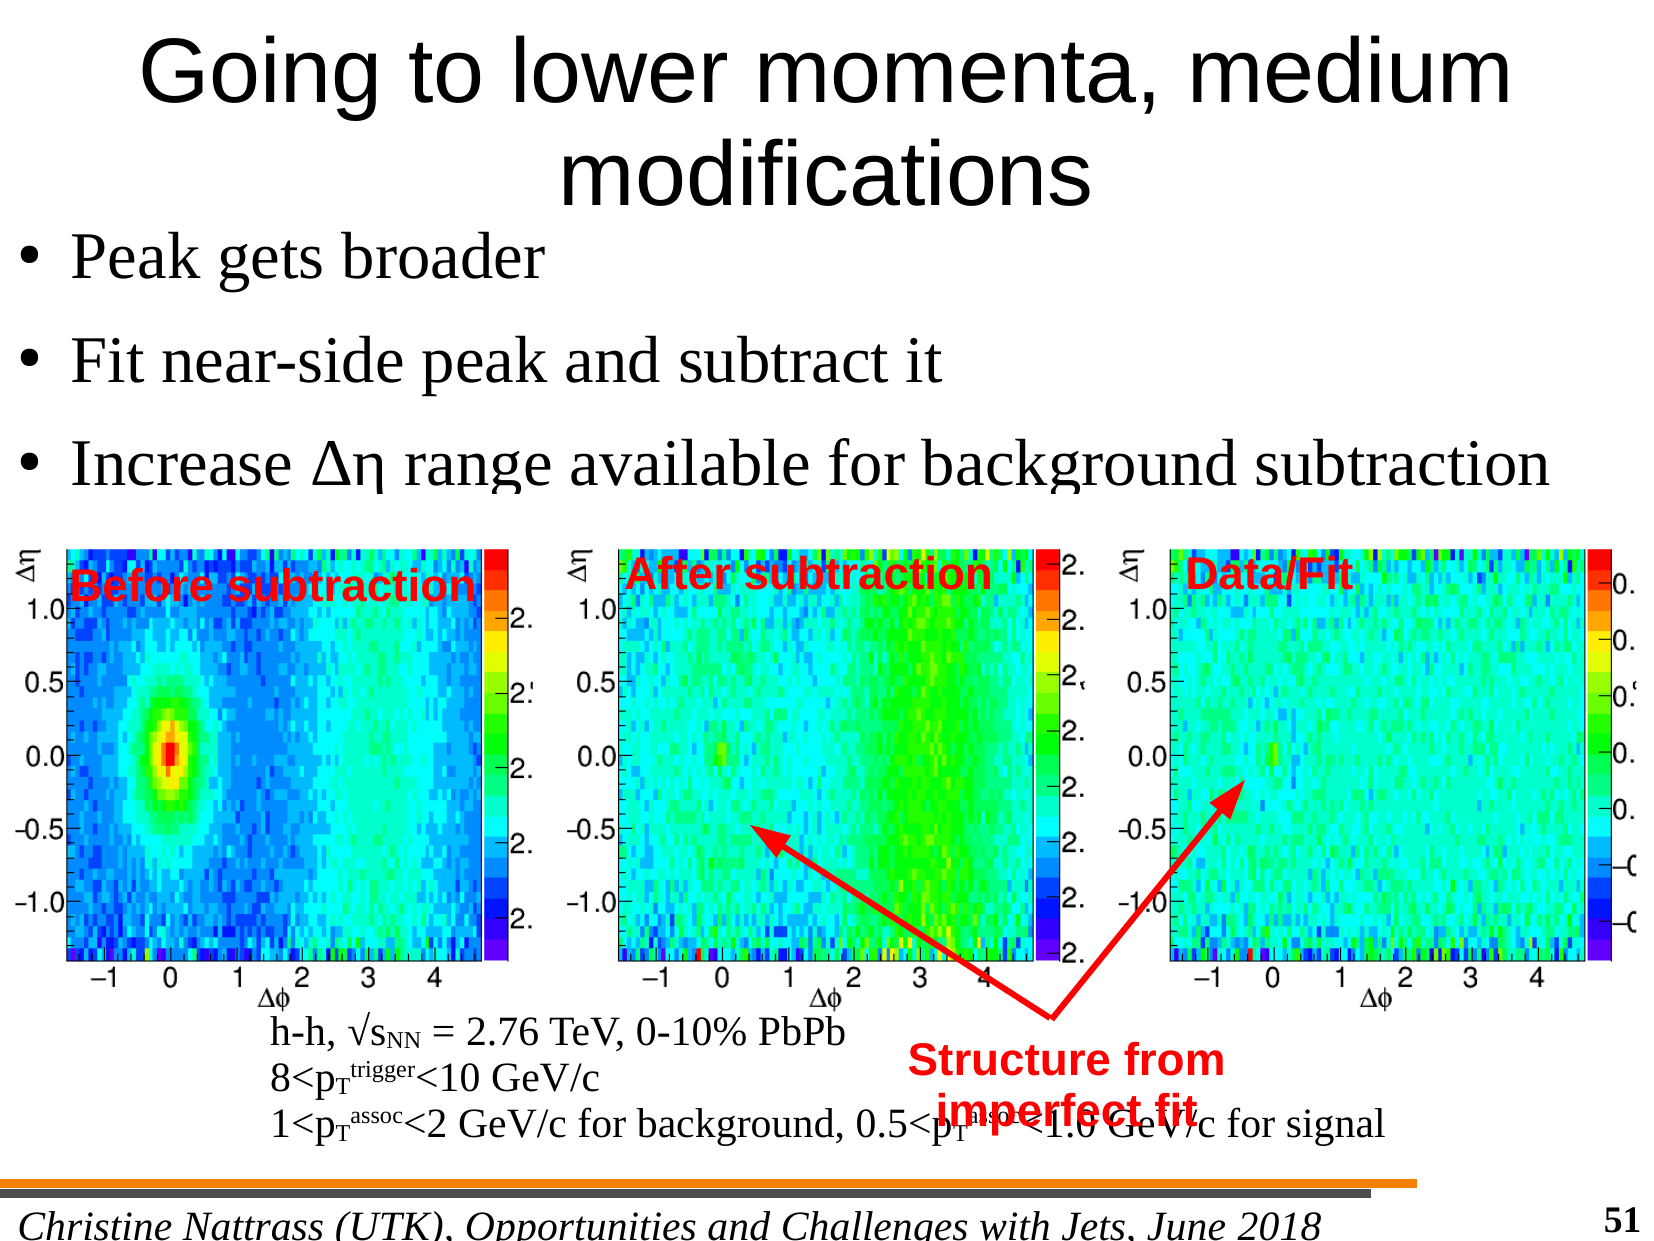

# Going to lower momenta, medium modifications
Peak gets broader
Fit near-side peak and subtract it
Increase Δη range available for background subtraction
After subtraction
Data/Fit
Before subtraction
h-h, √sNN = 2.76 TeV, 0-10% PbPb
8<pTtrigger<10 GeV/c
1<pTassoc<2 GeV/c for background, 0.5<pTassoc<1.0 GeV/c for signal
Structure from imperfect fit